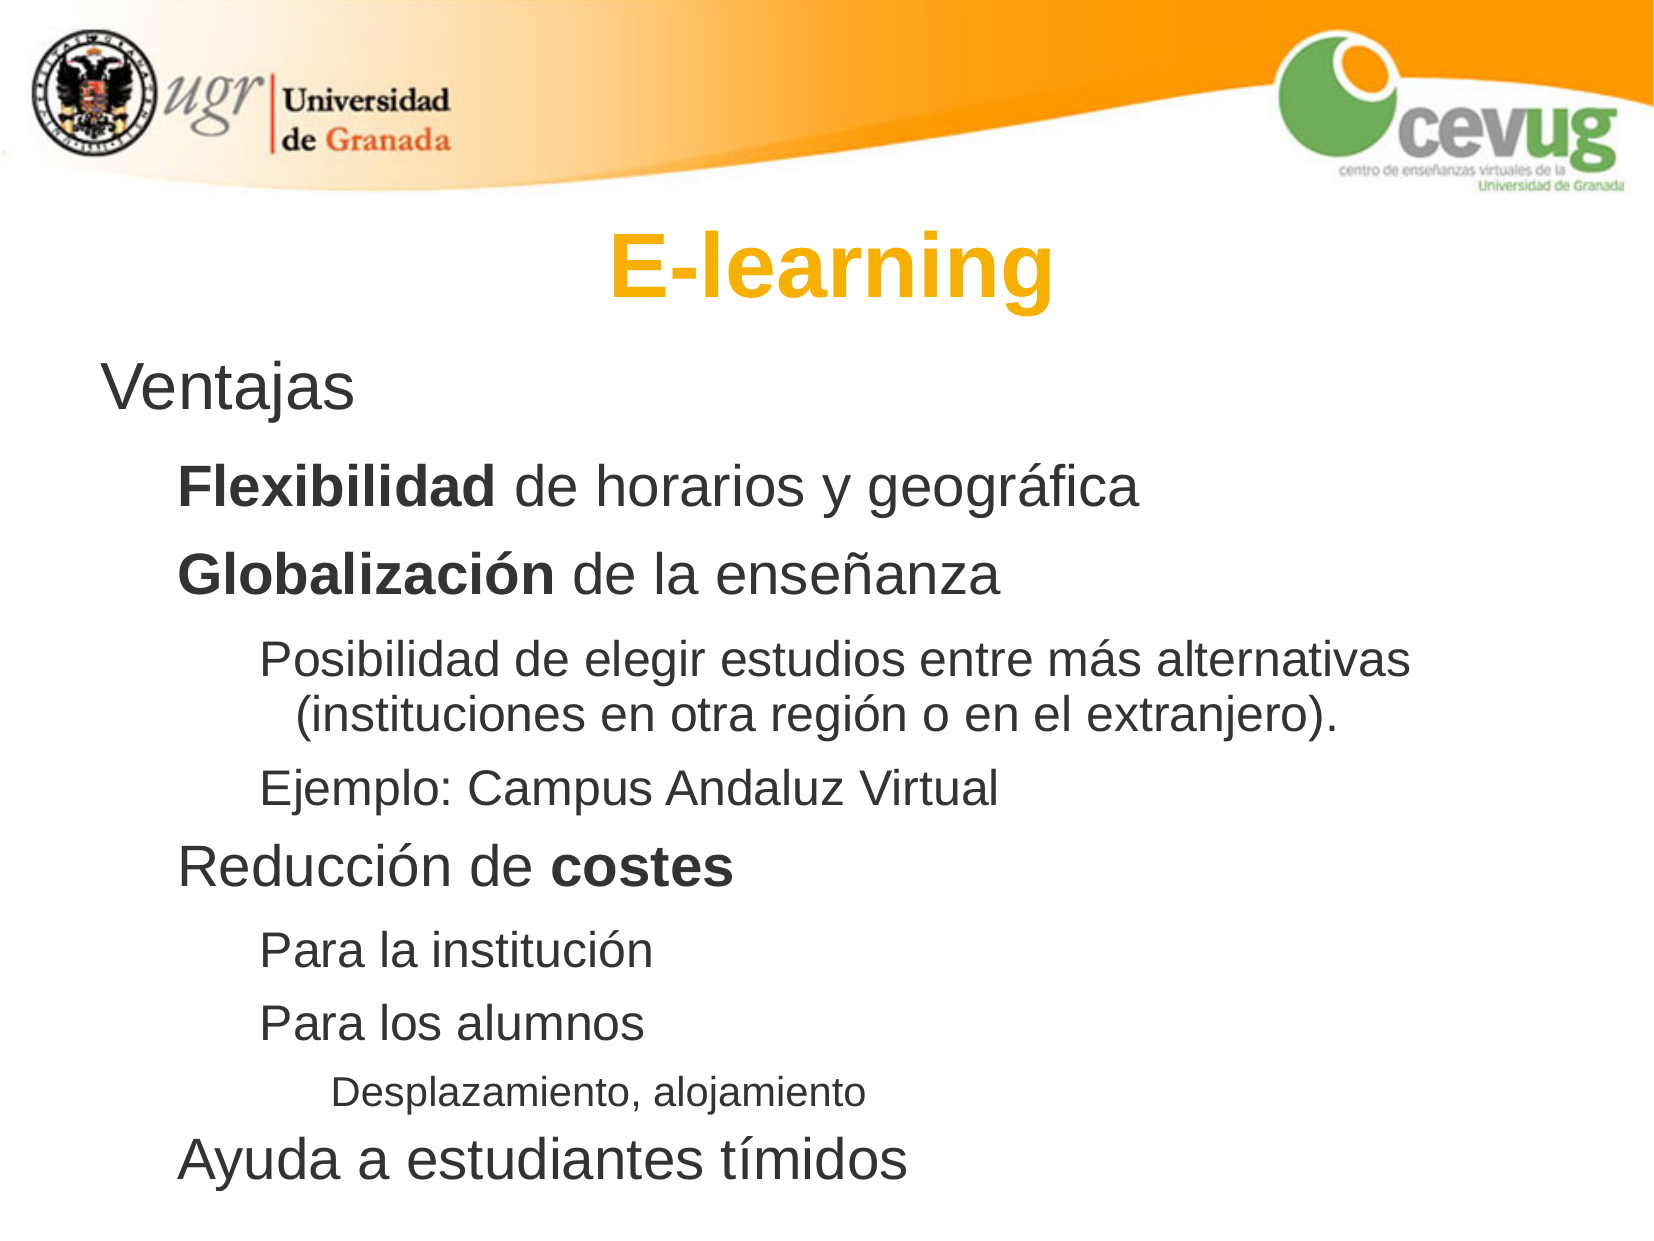

# E-learning
Ventajas
Flexibilidad de horarios y geográfica
Globalización de la enseñanza
Posibilidad de elegir estudios entre más alternativas (instituciones en otra región o en el extranjero).
Ejemplo: Campus Andaluz Virtual
Reducción de costes
Para la institución
Para los alumnos
Desplazamiento, alojamiento
Ayuda a estudiantes tímidos